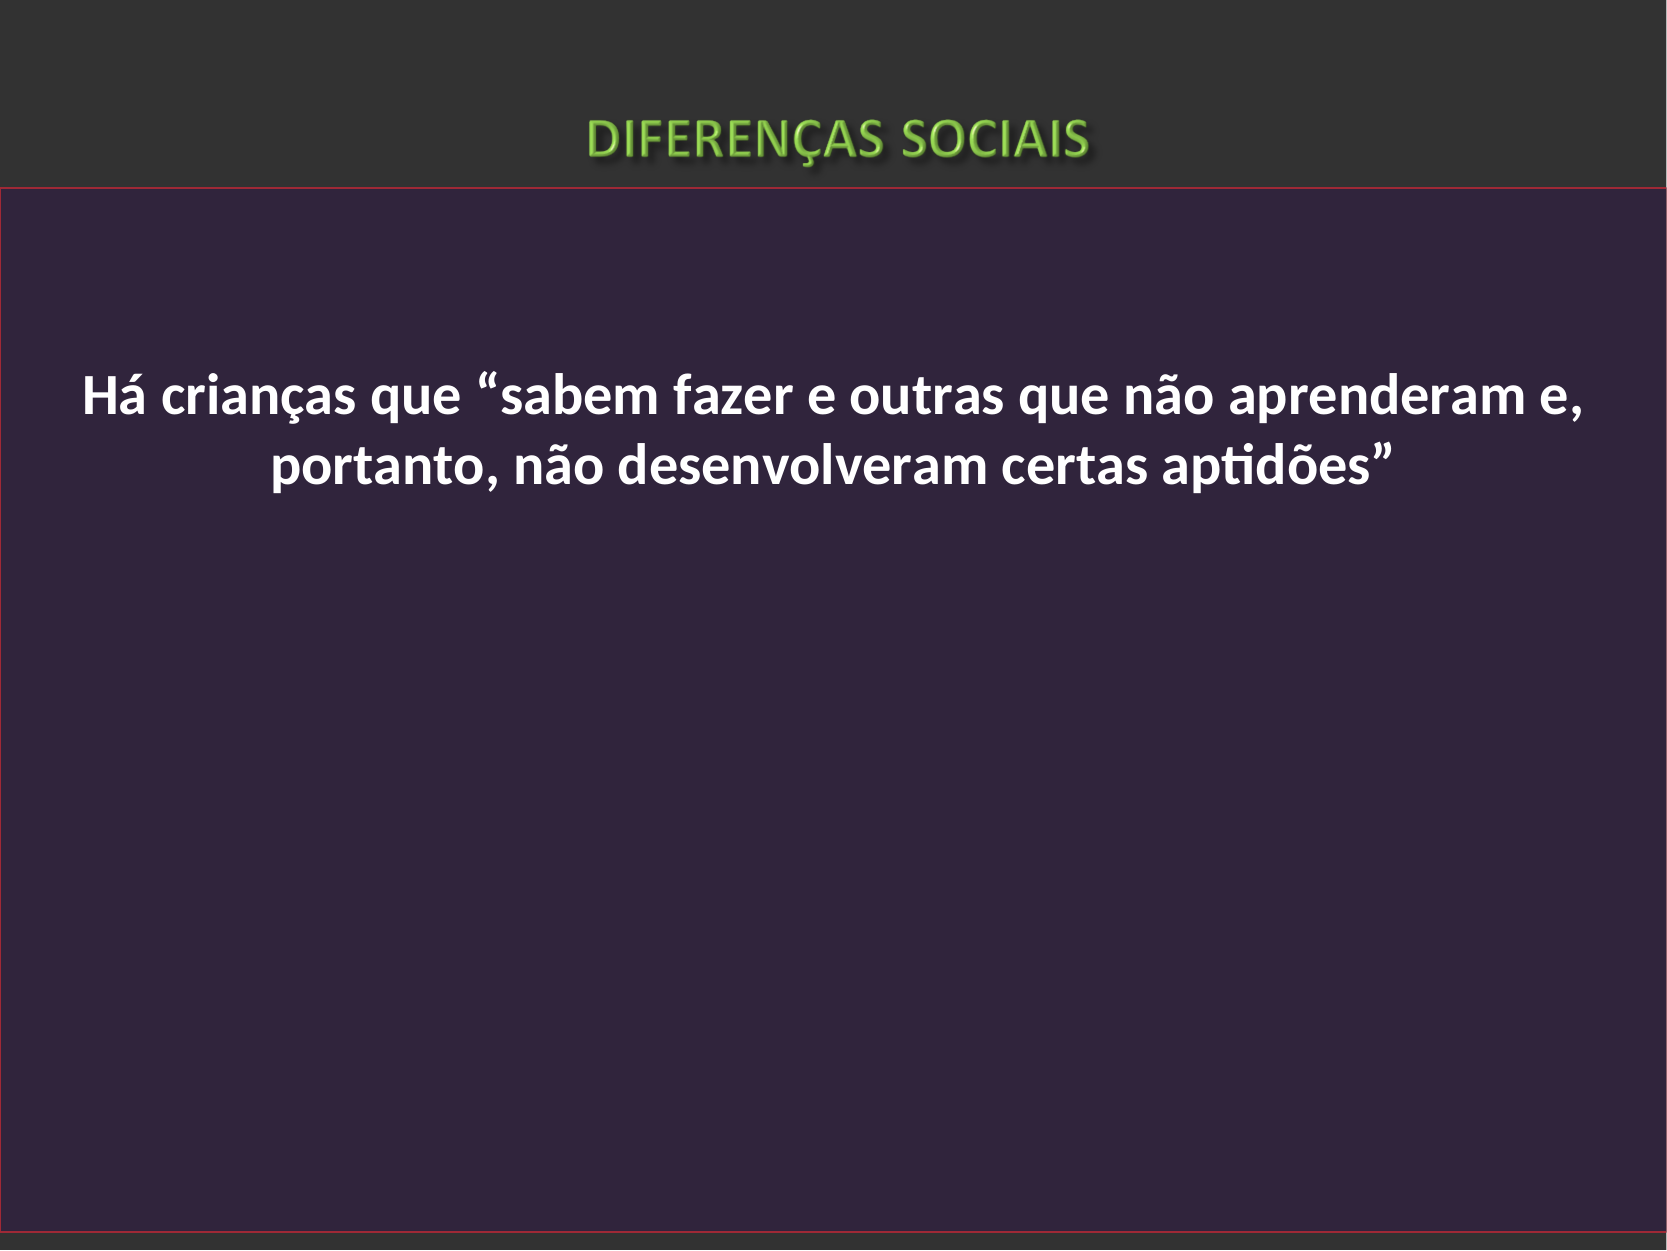

# Há crianças que “sabem fazer e outras que não aprenderam e, portanto, não desenvolveram certas aptidões”